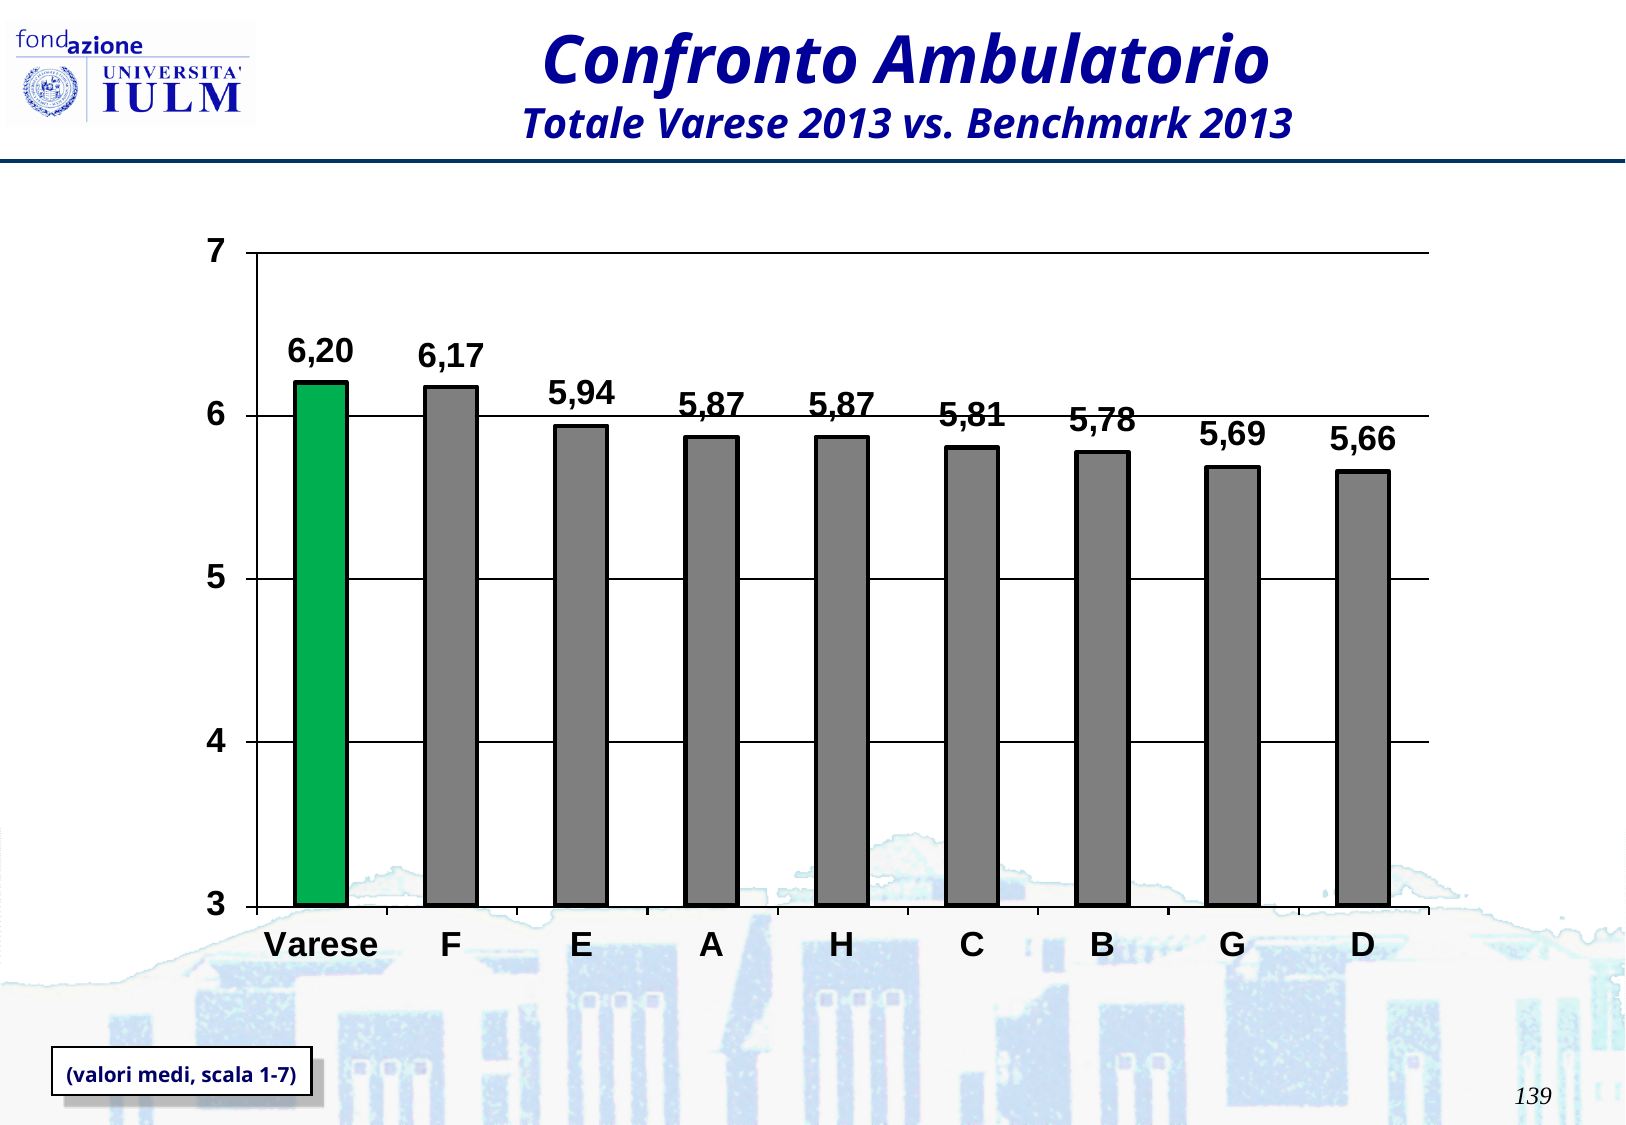

Confronto Ambulatorio
Totale Varese 2013 vs. Benchmark 2013
(valori medi, scala 1-7)